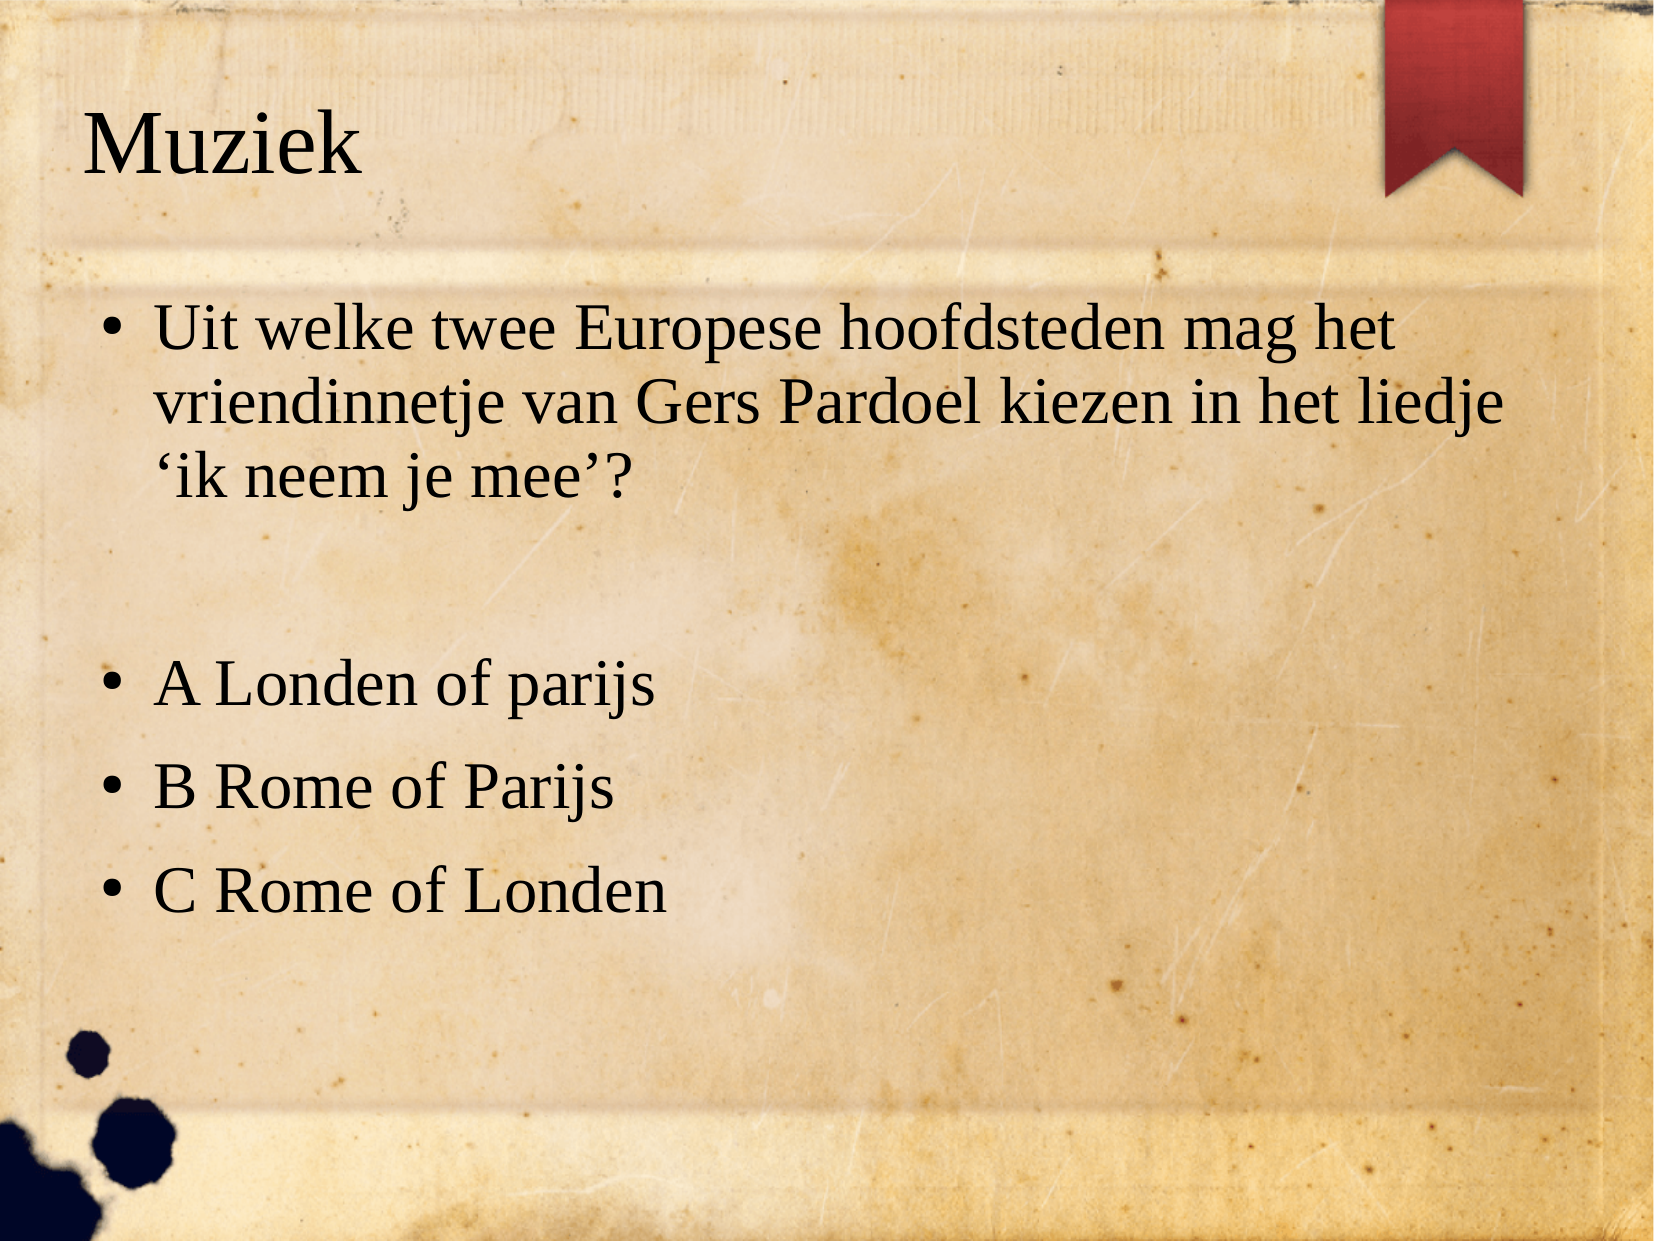

# Muziek
Uit welke twee Europese hoofdsteden mag het vriendinnetje van Gers Pardoel kiezen in het liedje ‘ik neem je mee’?
A Londen of parijs
B Rome of Parijs
C Rome of Londen